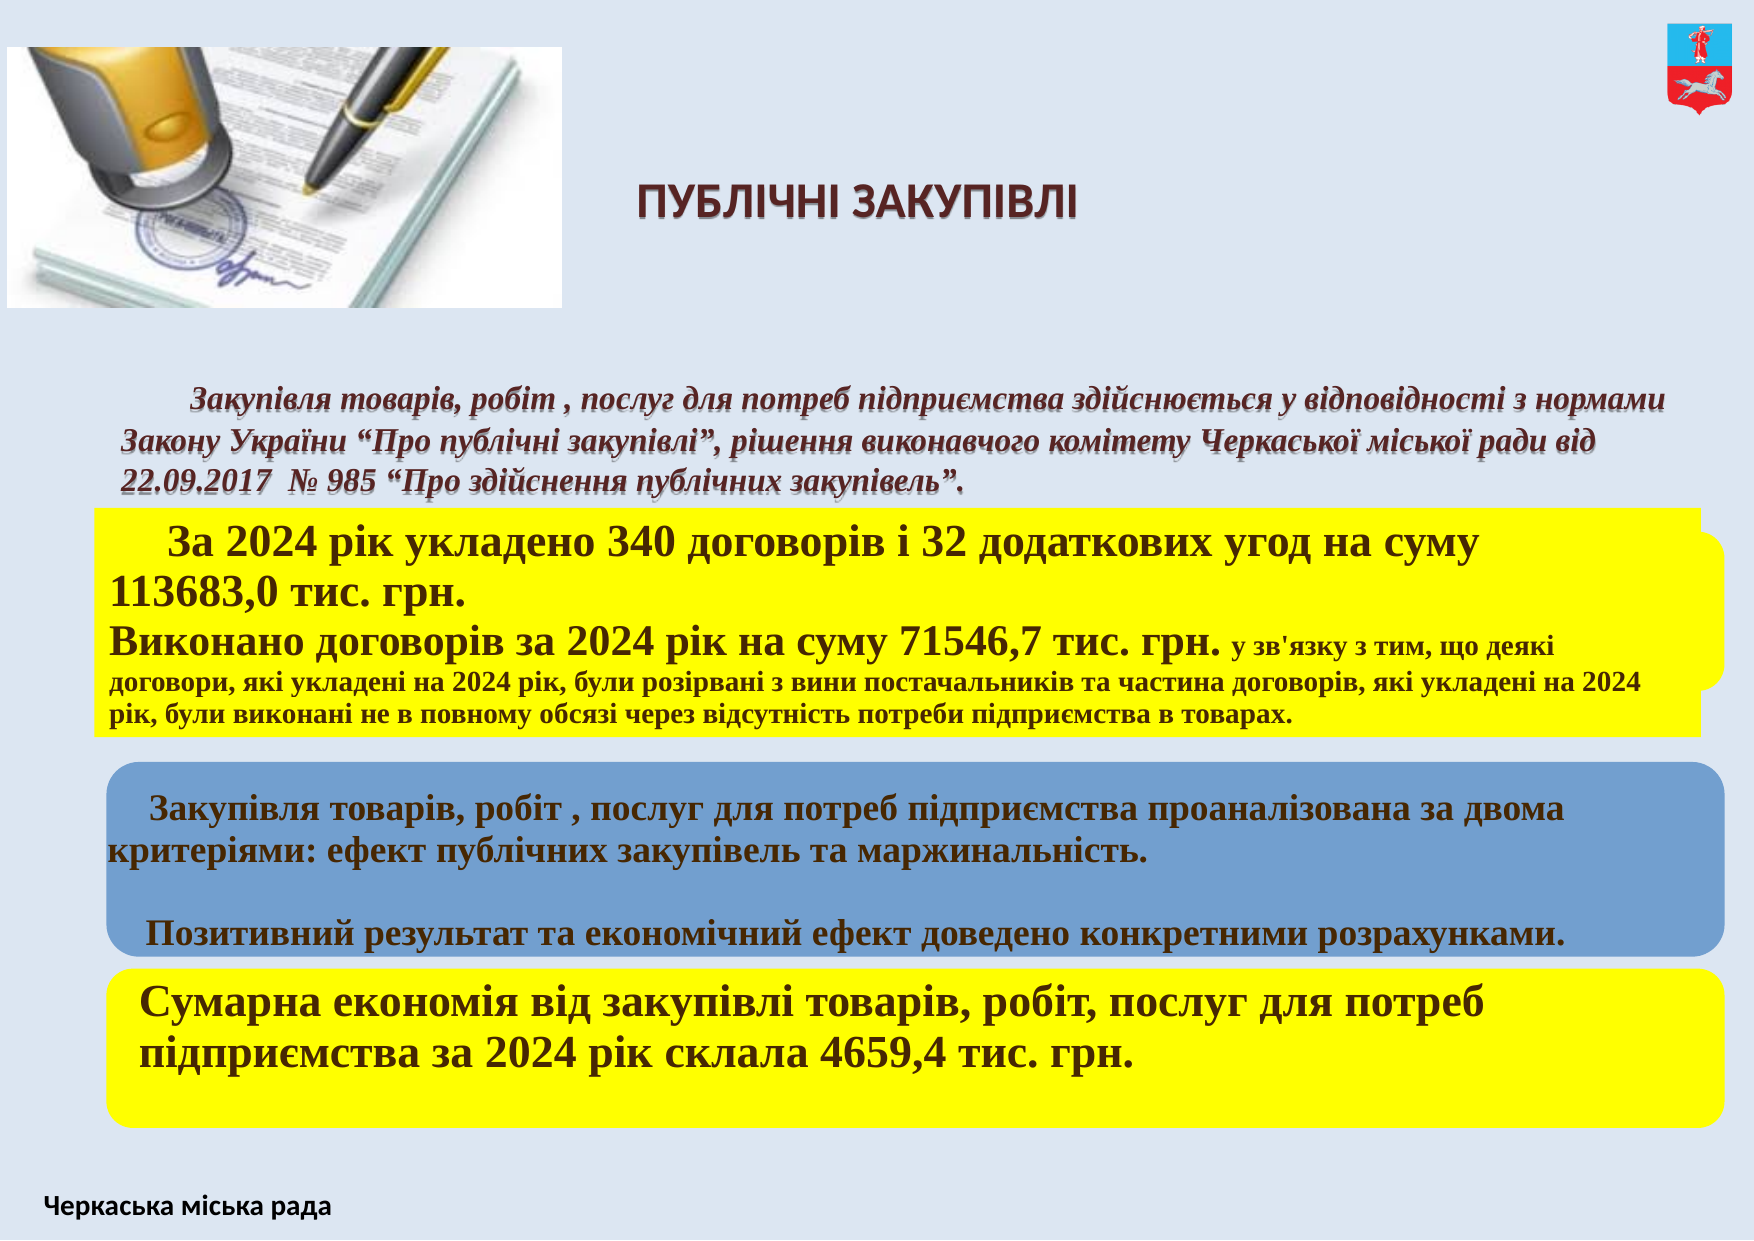

ПУБЛІЧНІ ЗАКУПІВЛІ
 Закупівля товарів, робіт , послуг для потреб підприємства здійснюється у відповідності з нормами Закону України “Про публічні закупівлі”, рішення виконавчого комітету Черкаської міської ради від 22.09.2017 № 985 “Про здійснення публічних закупівель”.
 За 2024 рік укладено 340 договорів і 32 додаткових угод на суму 113683,0 тис. грн.
Виконано договорів за 2024 рік на суму 71546,7 тис. грн. у зв'язку з тим, що деякі договори, які укладені на 2024 рік, були розірвані з вини постачальників та частина договорів, які укладені на 2024 рік, були виконані не в повному обсязі через відсутність потреби підприємства в товарах.
 Закупівля товарів, робіт , послуг для потреб підприємства проаналізована за двома критеріями: ефект публічних закупівель та маржинальність.
 Позитивний результат та економічний ефект доведено конкретними розрахунками.
Сумарна економія від закупівлі товарів, робіт, послуг для потреб підприємства за 2024 рік склала 4659,4 тис. грн.
Черкаська міська рада